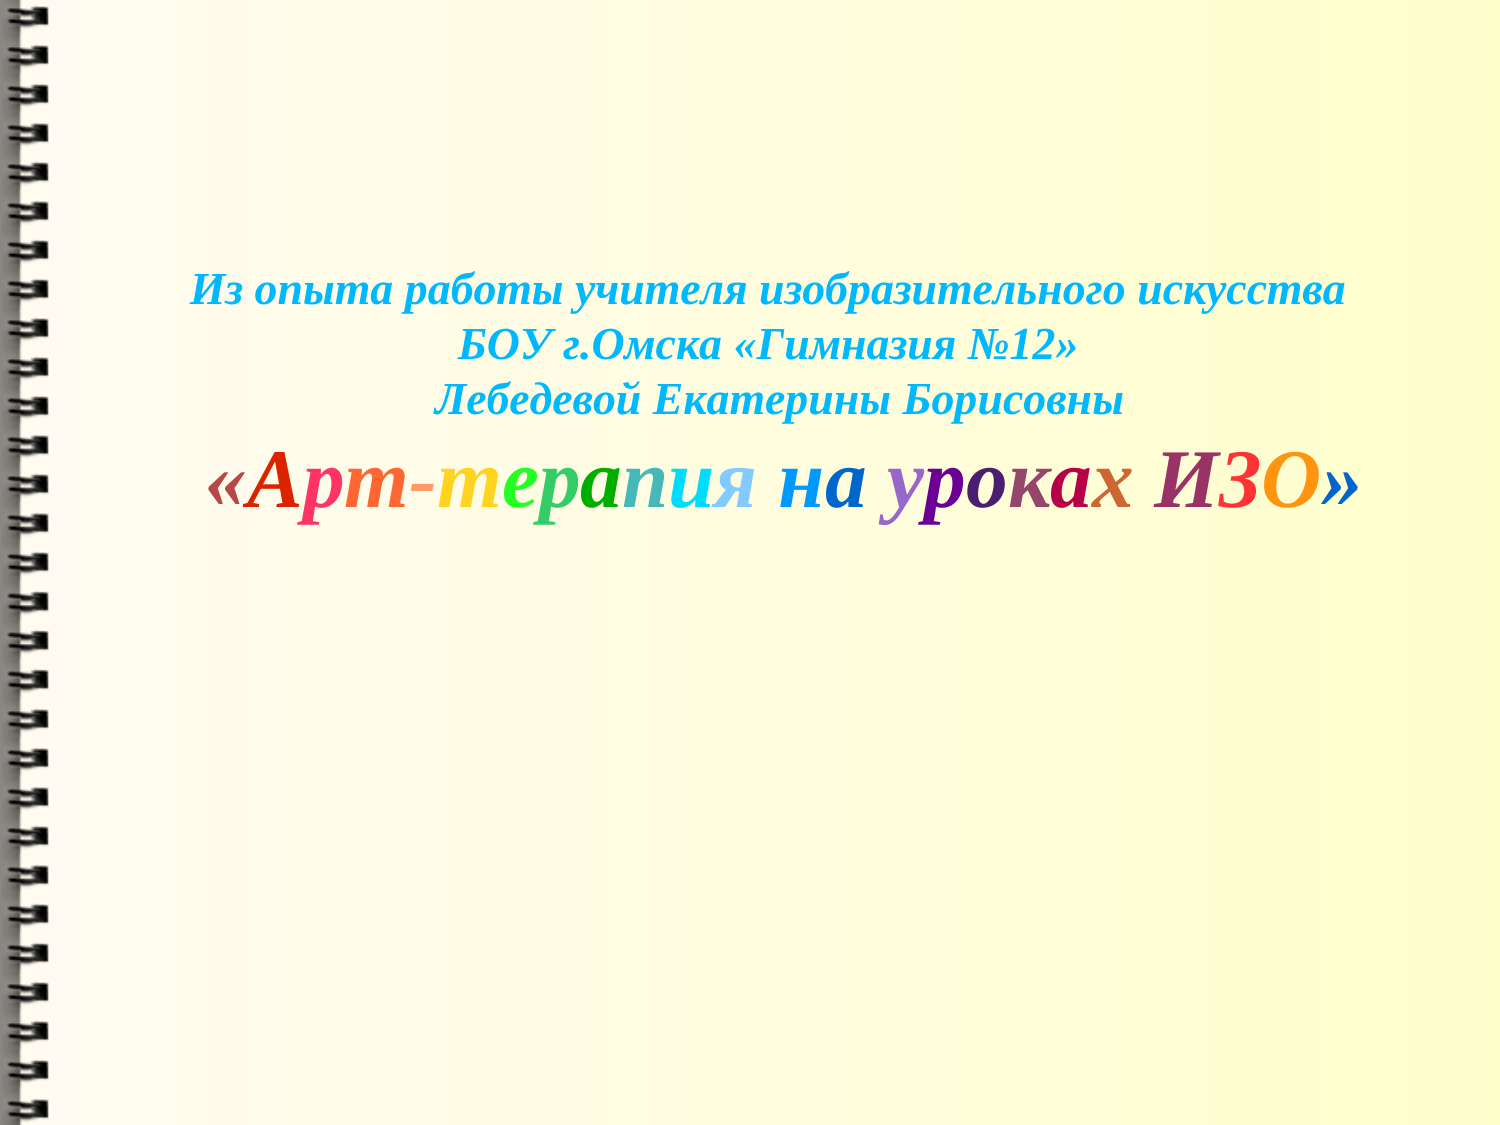

# Из опыта работы учителя изобразительного искусства БОУ г.Омска «Гимназия №12» Лебедевой Екатерины Борисовны «Арт-терапия на уроках ИЗО»